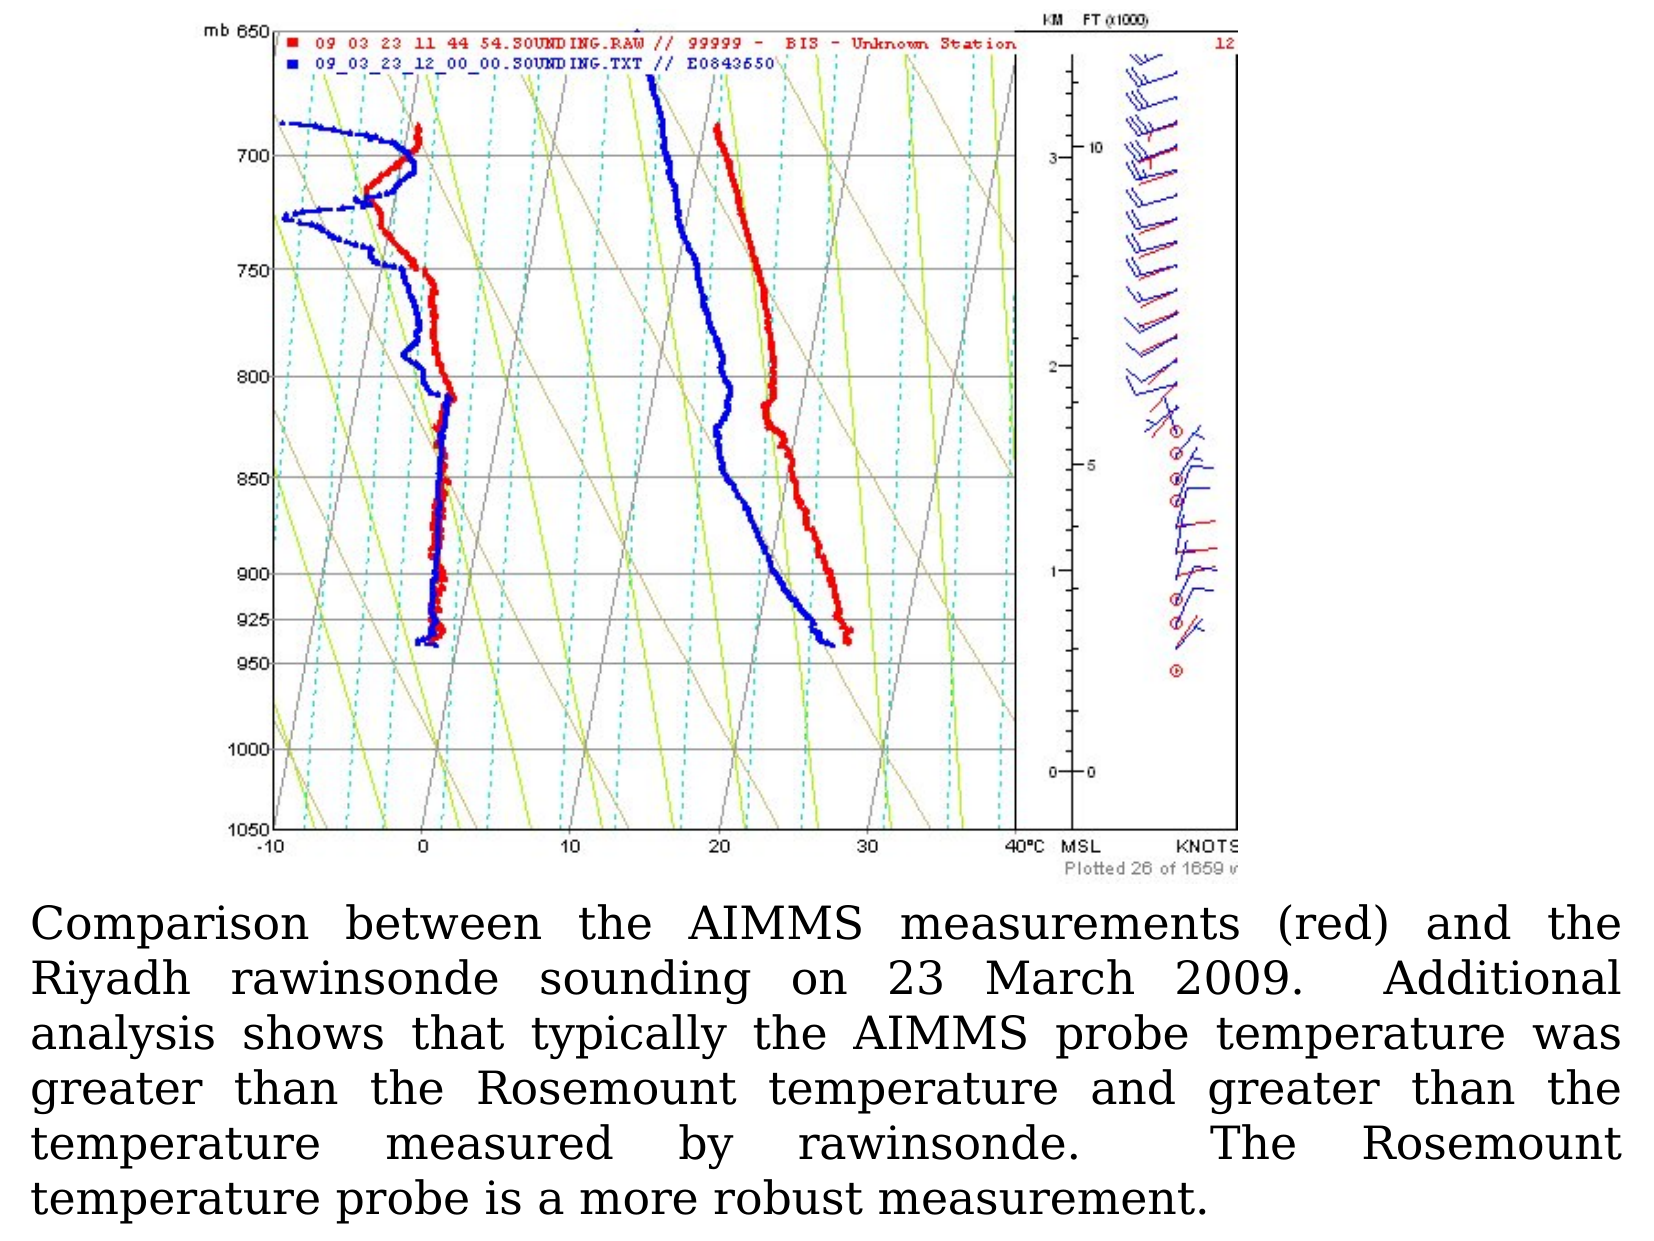

Comparison between the AIMMS measurements (red) and the Riyadh rawinsonde sounding on 23 March 2009. Additional analysis shows that typically the AIMMS probe temperature was greater than the Rosemount temperature and greater than the temperature measured by rawinsonde. The Rosemount temperature probe is a more robust measurement.